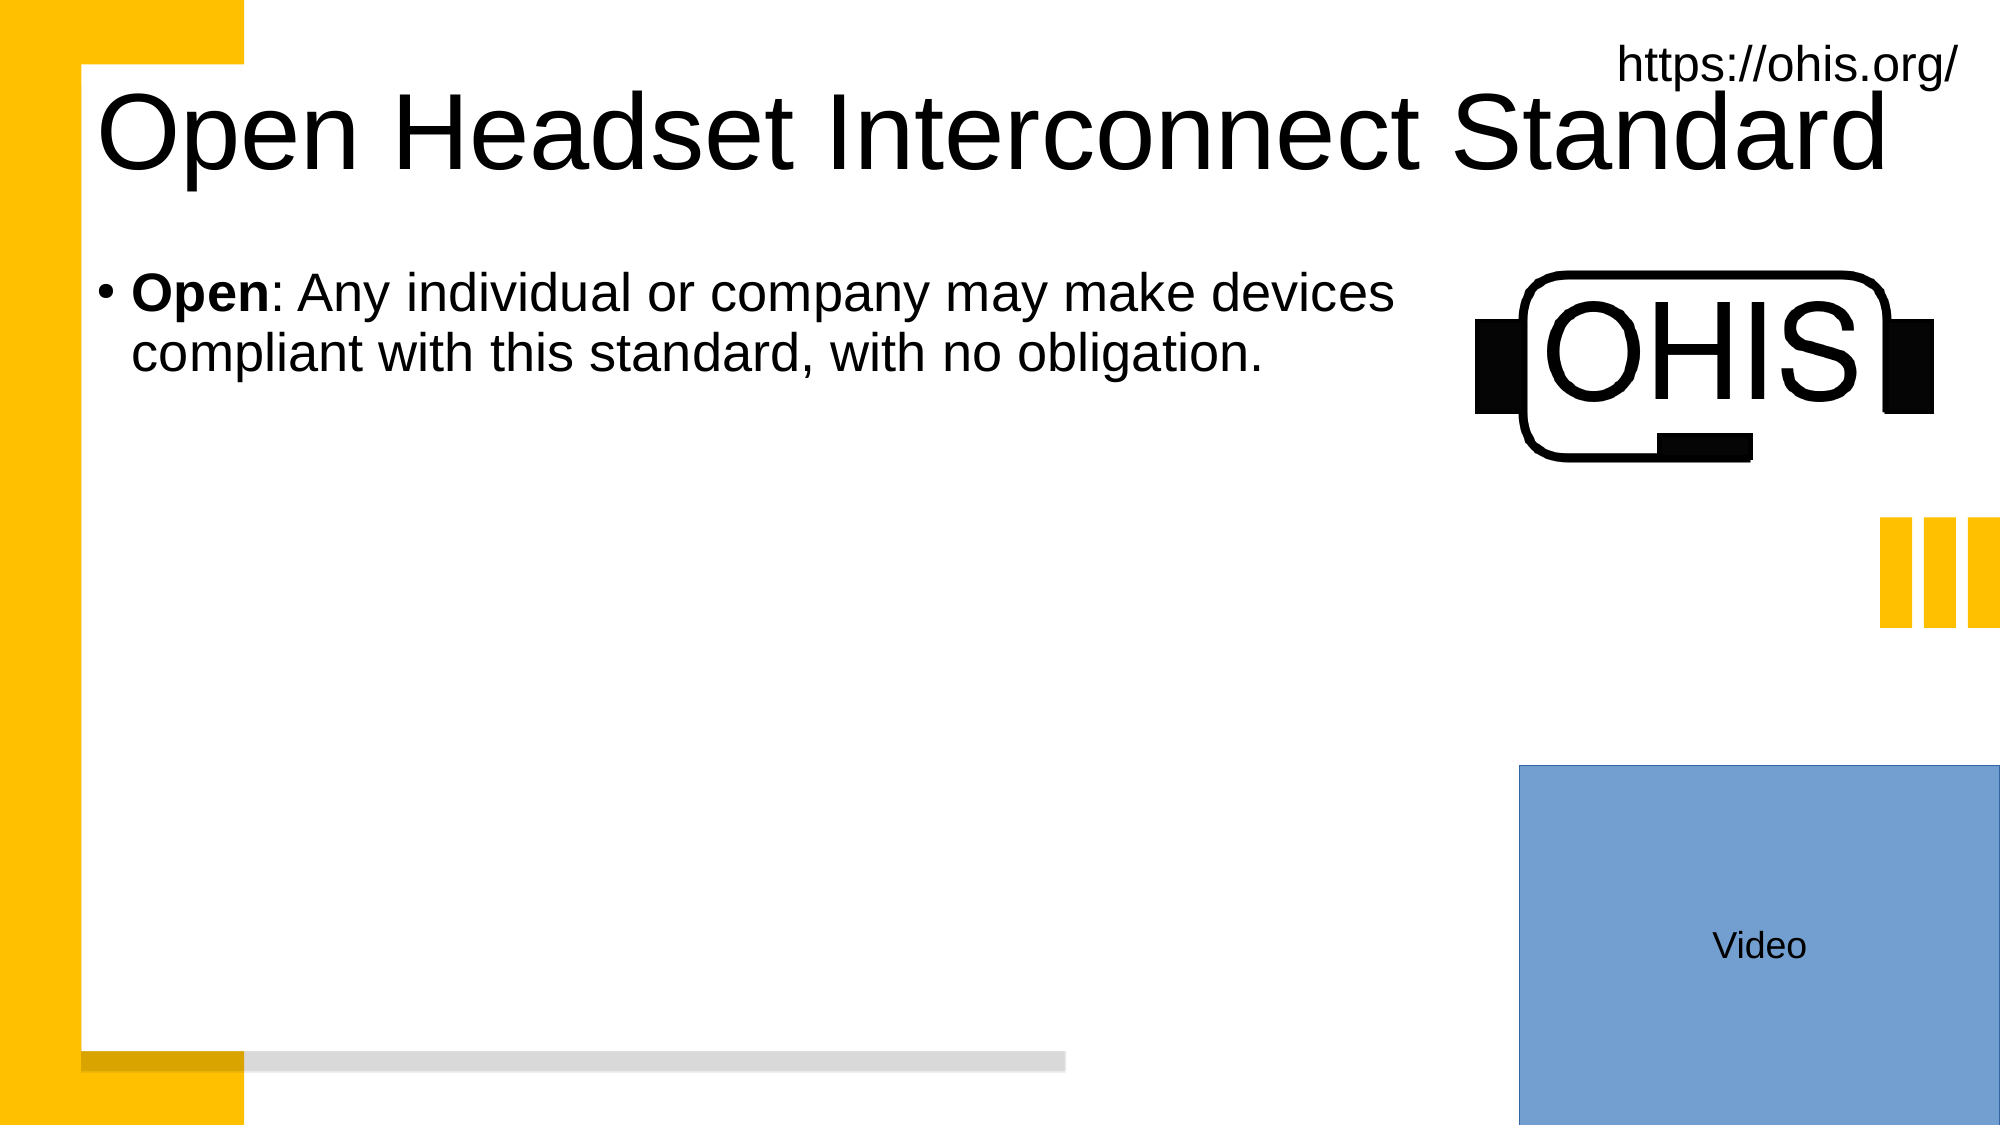

Video
https://ohis.org/
Open Headset Interconnect Standard
Open: Any individual or company may make devices compliant with this standard, with no obligation.